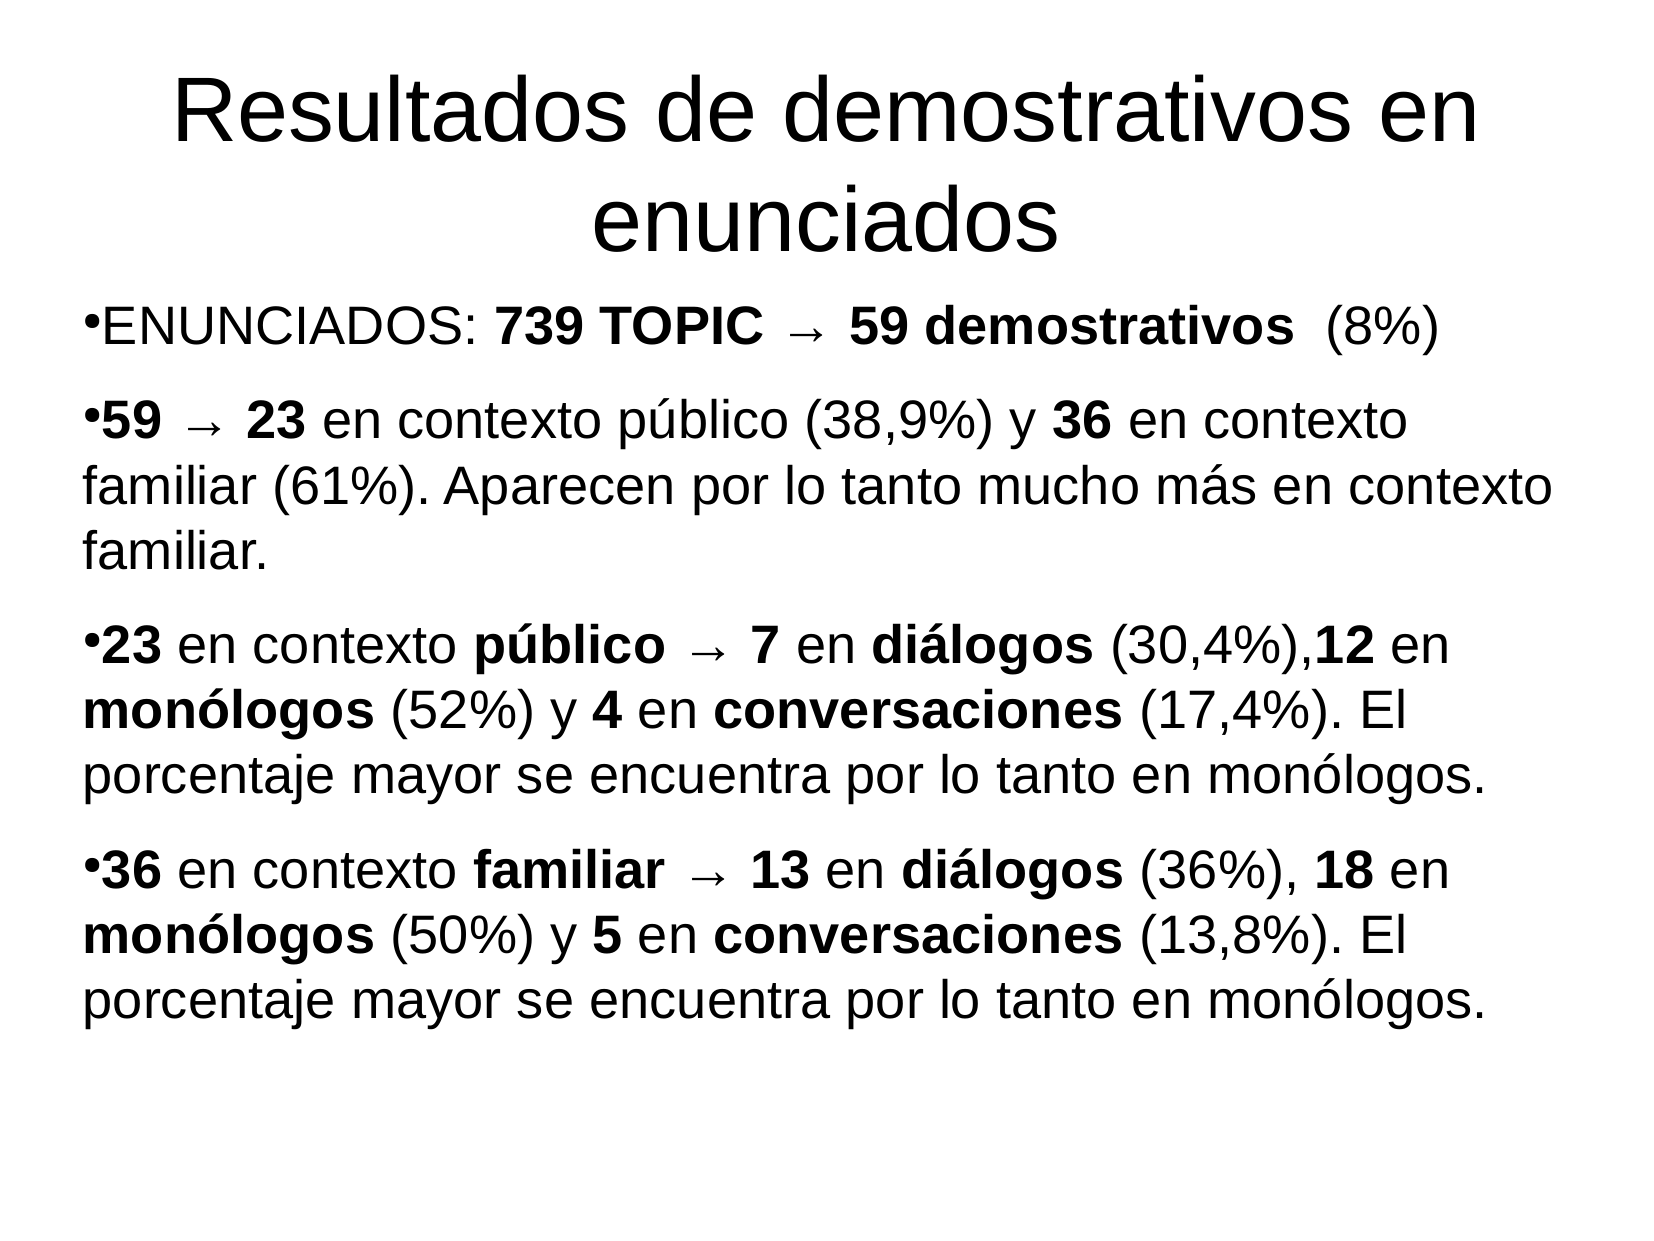

# Resultados de demostrativos en enunciados
ENUNCIADOS: 739 TOPIC → 59 demostrativos (8%)
59 → 23 en contexto público (38,9%) y 36 en contexto familiar (61%). Aparecen por lo tanto mucho más en contexto familiar.
23 en contexto público → 7 en diálogos (30,4%),12 en monólogos (52%) y 4 en conversaciones (17,4%). El porcentaje mayor se encuentra por lo tanto en monólogos.
36 en contexto familiar → 13 en diálogos (36%), 18 en monólogos (50%) y 5 en conversaciones (13,8%). El porcentaje mayor se encuentra por lo tanto en monólogos.